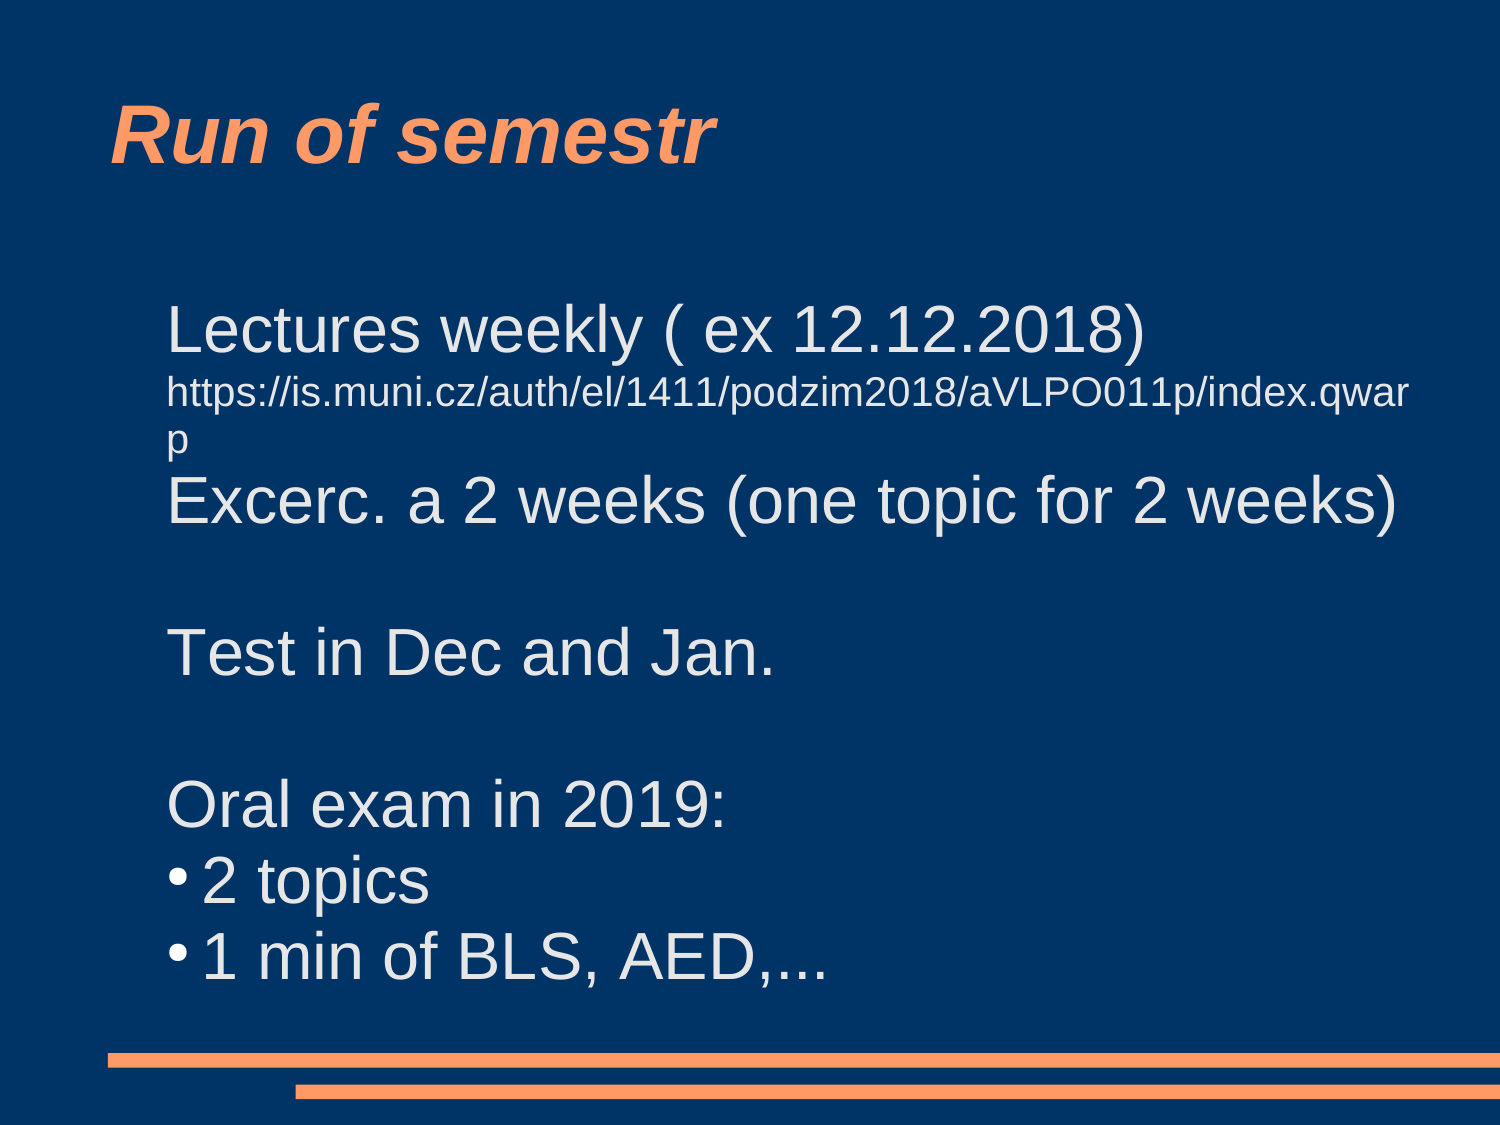

# Run of semestr
Lectures weekly ( ex 12.12.2018)
https://is.muni.cz/auth/el/1411/podzim2018/aVLPO011p/index.qwarp
Excerc. a 2 weeks (one topic for 2 weeks)
Test in Dec and Jan.
Oral exam in 2019:
2 topics
1 min of BLS, AED,...